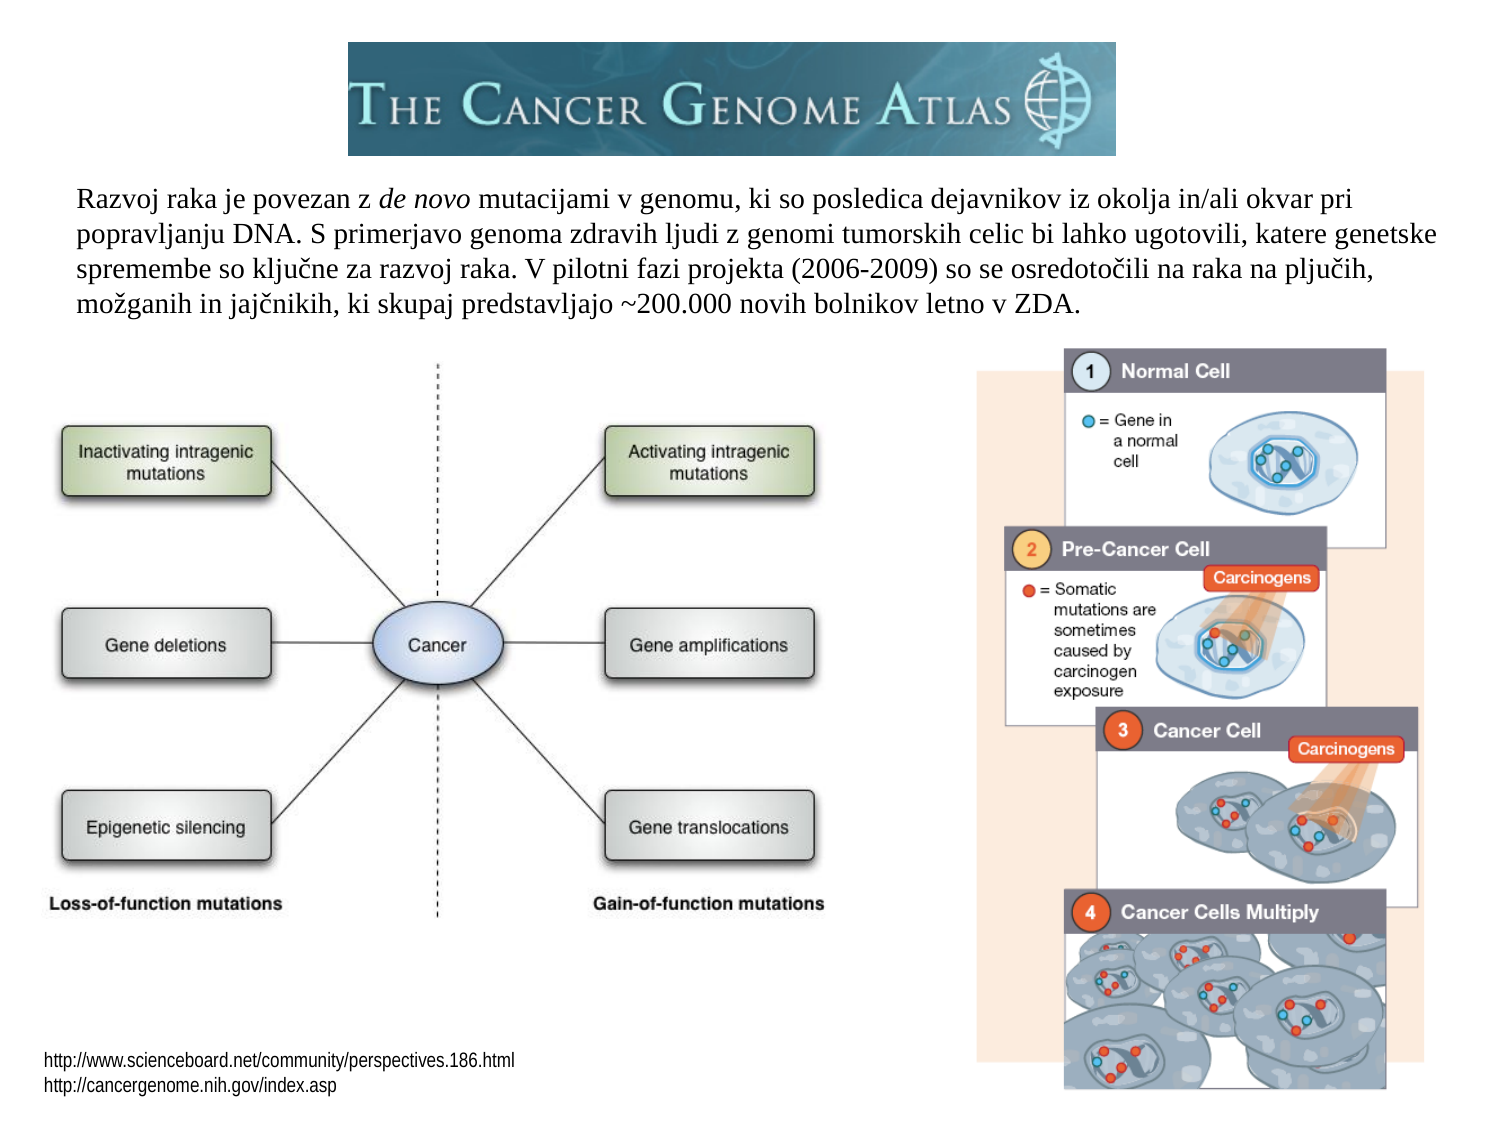

Razvoj raka je povezan z de novo mutacijami v genomu, ki so posledica dejavnikov iz okolja in/ali okvar pri popravljanju DNA. S primerjavo genoma zdravih ljudi z genomi tumorskih celic bi lahko ugotovili, katere genetske
spremembe so ključne za razvoj raka. V pilotni fazi projekta (2006-2009) so se osredotočili na raka na pljučih, možganih in jajčnikih, ki skupaj predstavljajo ~200.000 novih bolnikov letno v ZDA.
http://www.scienceboard.net/community/perspectives.186.html
http://cancergenome.nih.gov/index.asp